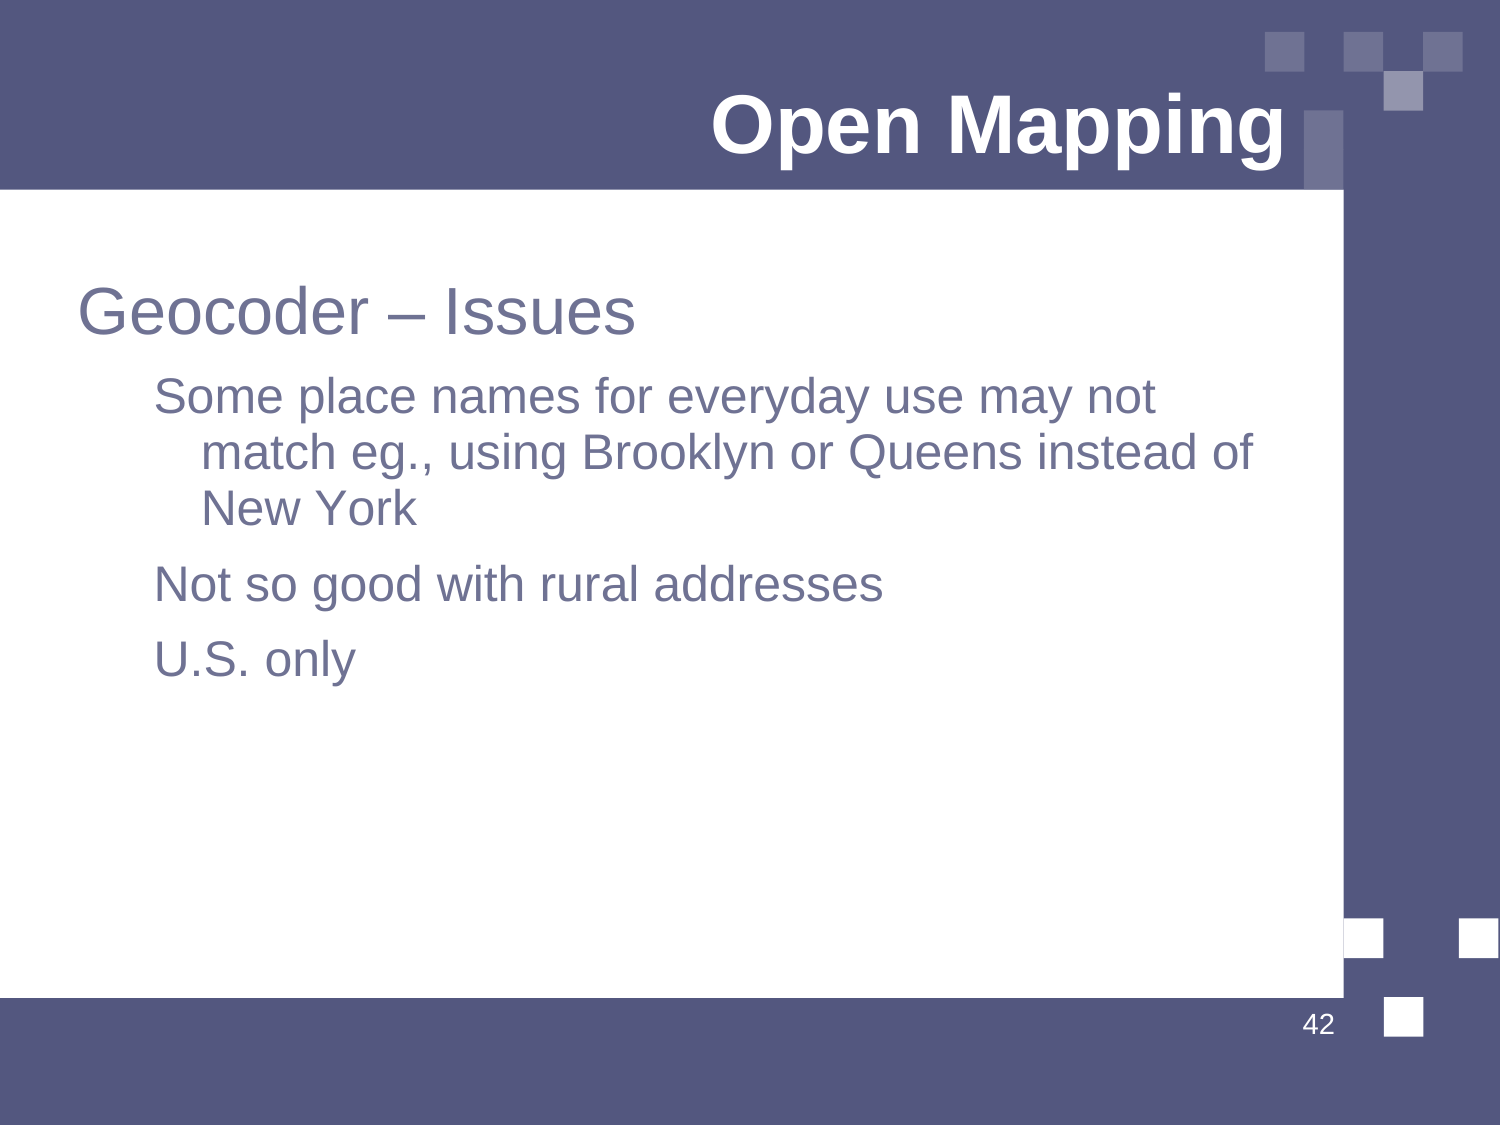

# Open Mapping
 Geocoder – Issues
Some place names for everyday use may not match eg., using Brooklyn or Queens instead of New York
Not so good with rural addresses
U.S. only
42